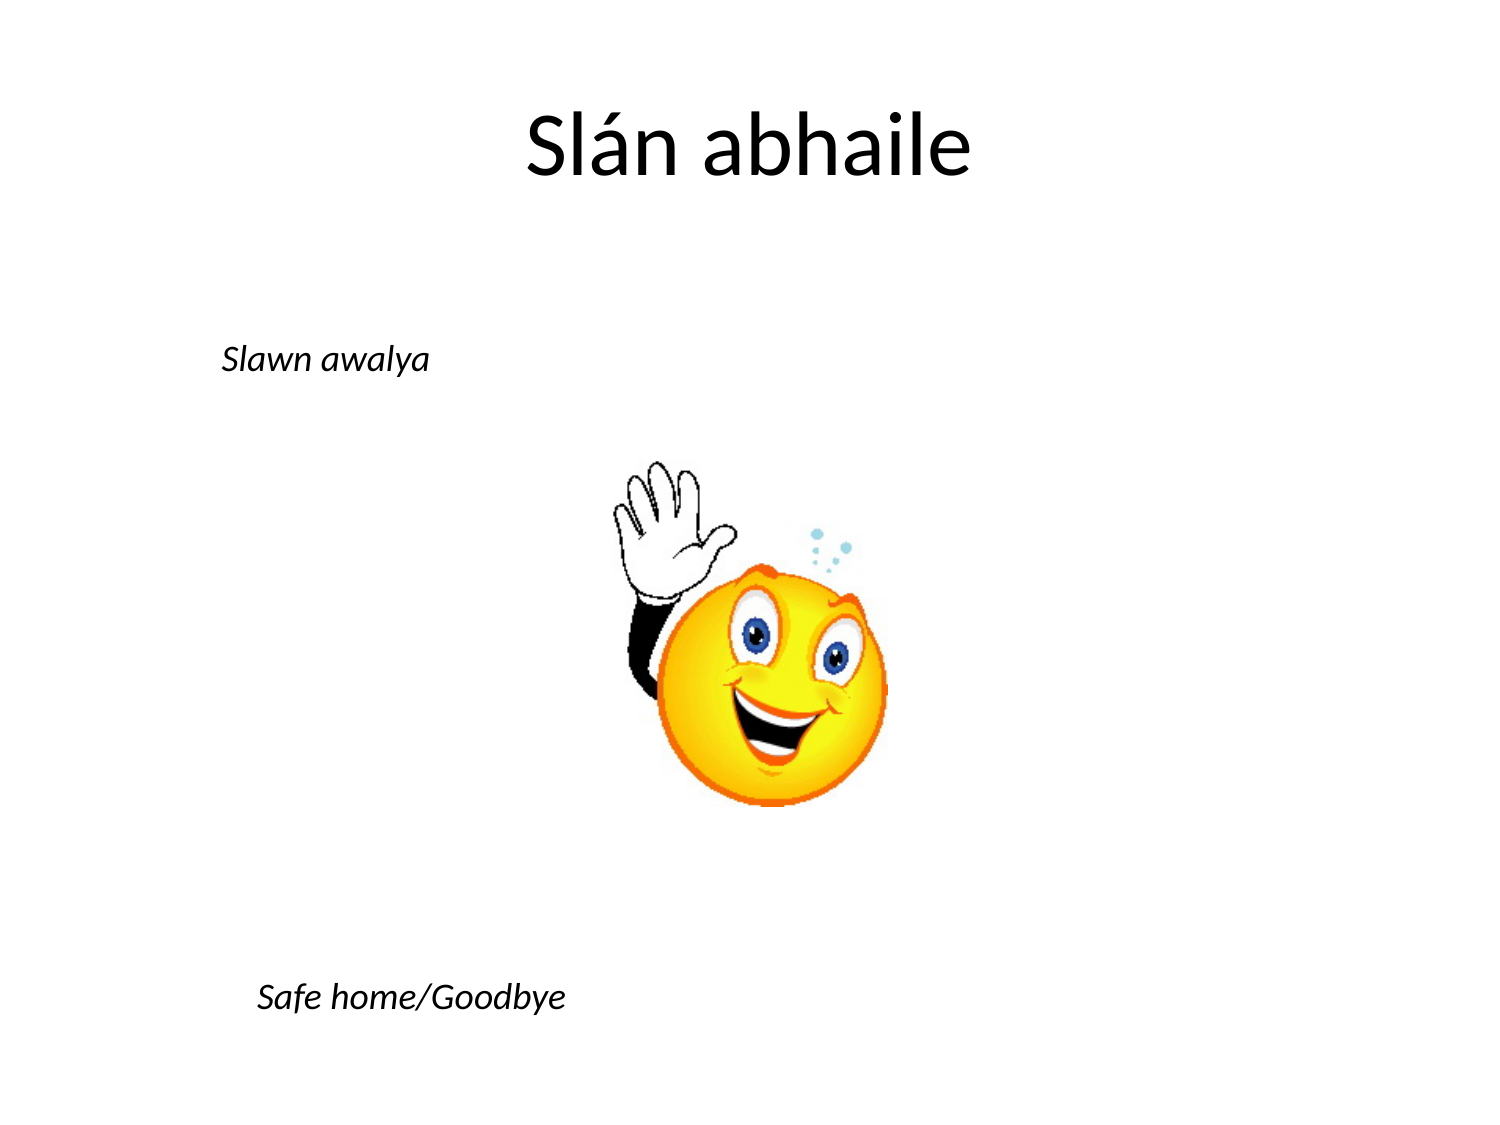

# Slán abhaile
Slawn awalya
Safe home/Goodbye